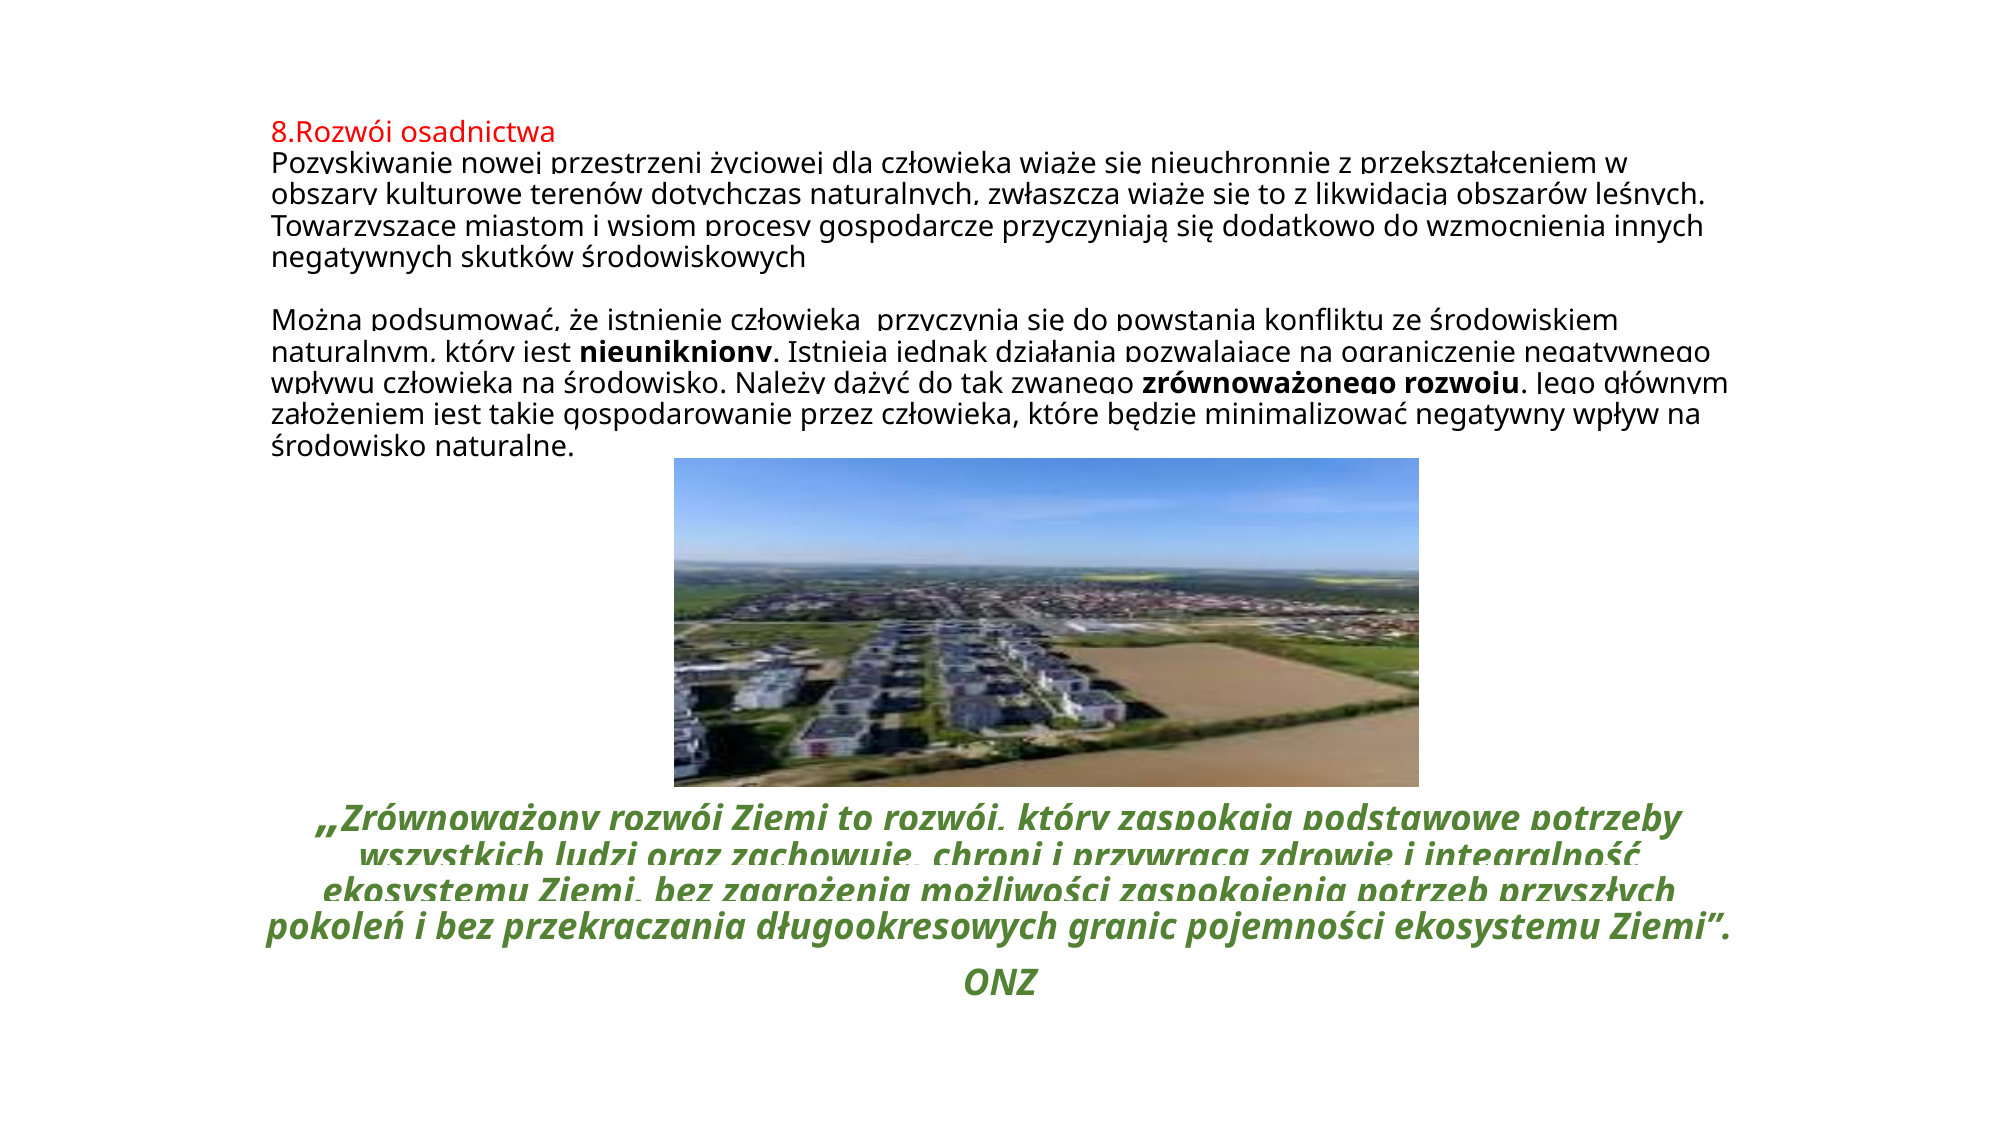

# 8.Rozwój osadnictwa Pozyskiwanie nowej przestrzeni życiowej dla człowieka wiąże się nieuchronnie z przekształceniem w obszary kulturowe terenów dotychczas naturalnych, zwłaszcza wiąże się to z likwidacją obszarów leśnych. Towarzyszące miastom i wsiom procesy gospodarcze przyczyniają się dodatkowo do wzmocnienia innych negatywnych skutków środowiskowych Można podsumować, że istnienie człowieka przyczynia się do powstania konfliktu ze środowiskiem naturalnym, który jest nieunikniony. Istnieją jednak działania pozwalające na ograniczenie negatywnego wpływu człowieka na środowisko. Należy dążyć do tak zwanego zrównoważonego rozwoju. Jego głównym założeniem jest takie gospodarowanie przez człowieka, które będzie minimalizować negatywny wpływ na środowisko naturalne.
„Zrównoważony rozwój Ziemi to rozwój, który zaspokaja podstawowe potrzeby wszystkich ludzi oraz zachowuje, chroni i przywraca zdrowie i integralność ekosystemu Ziemi, bez zagrożenia możliwości zaspokojenia potrzeb przyszłych pokoleń i bez przekraczania długookresowych granic pojemności ekosystemu Ziemi”.
ONZ